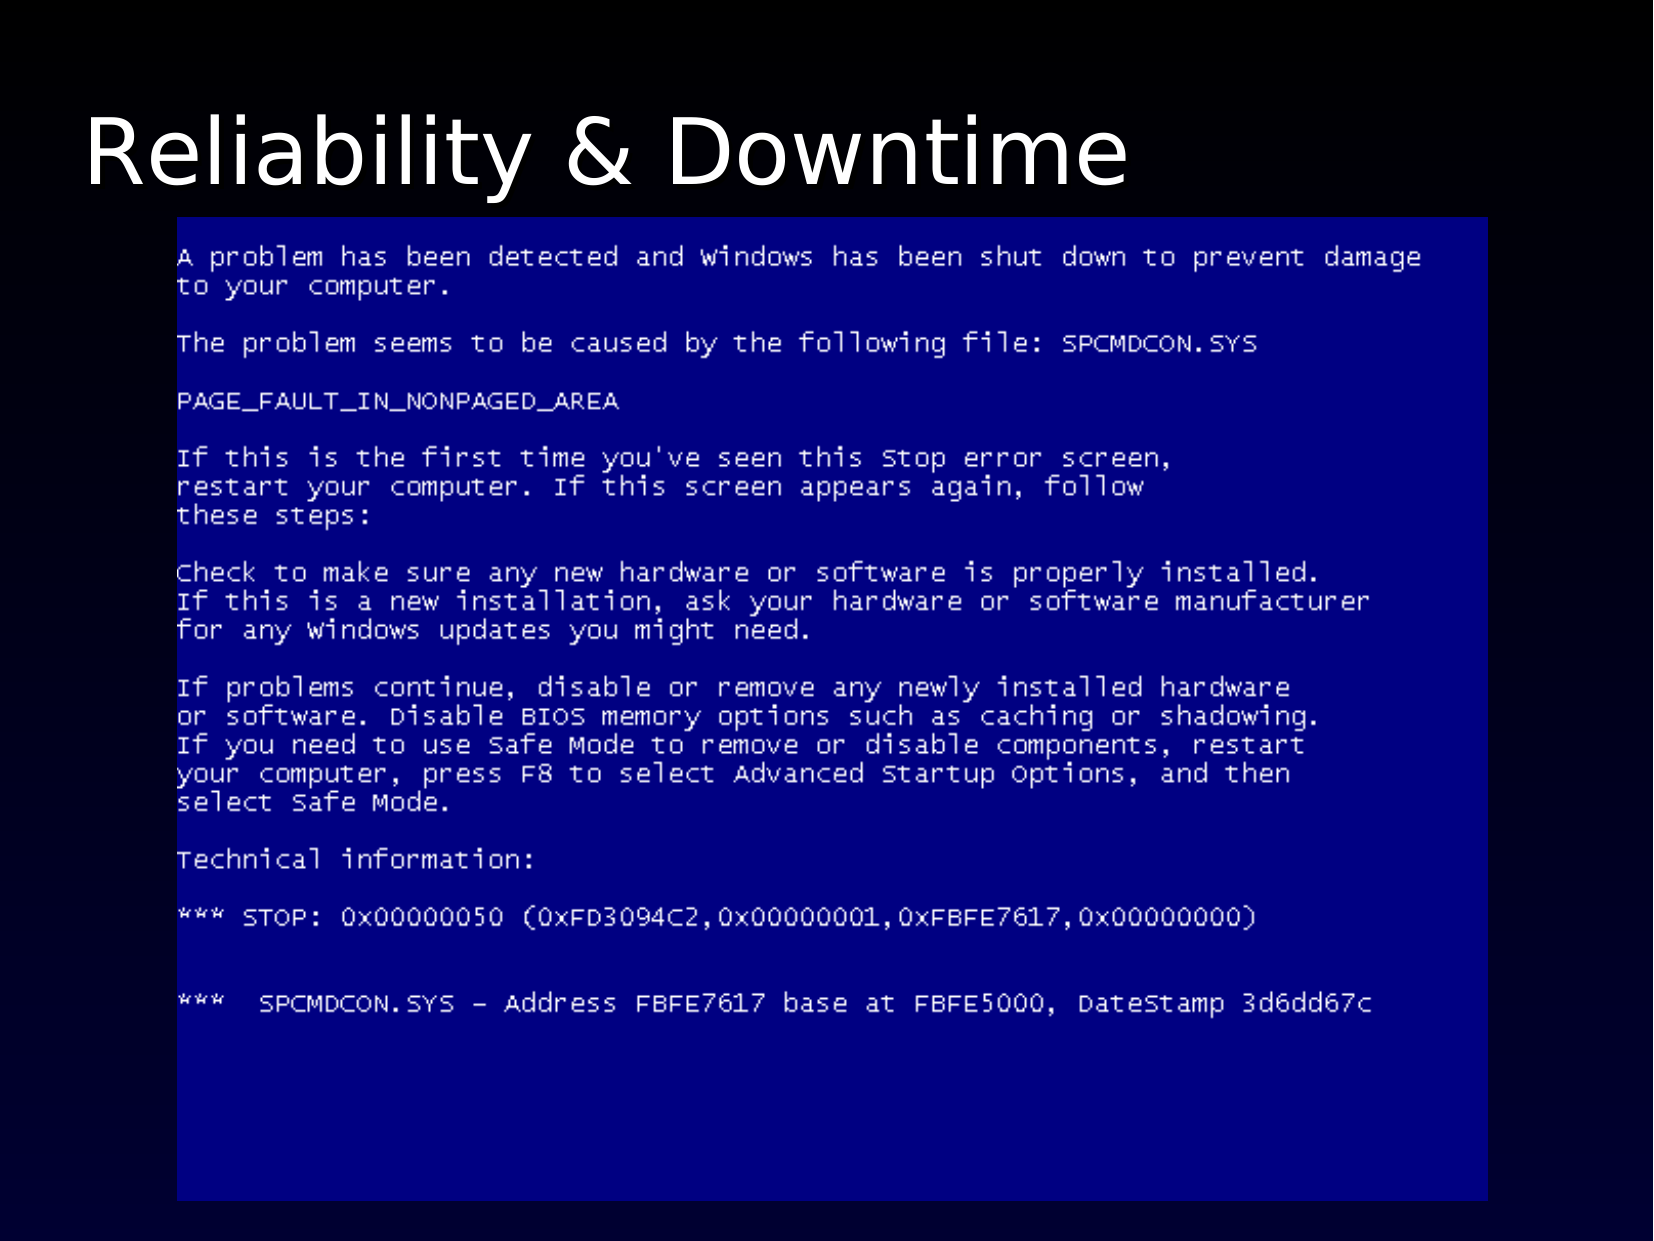

# Reliability & Downtime
Public Domain (Wikimedia Commons)